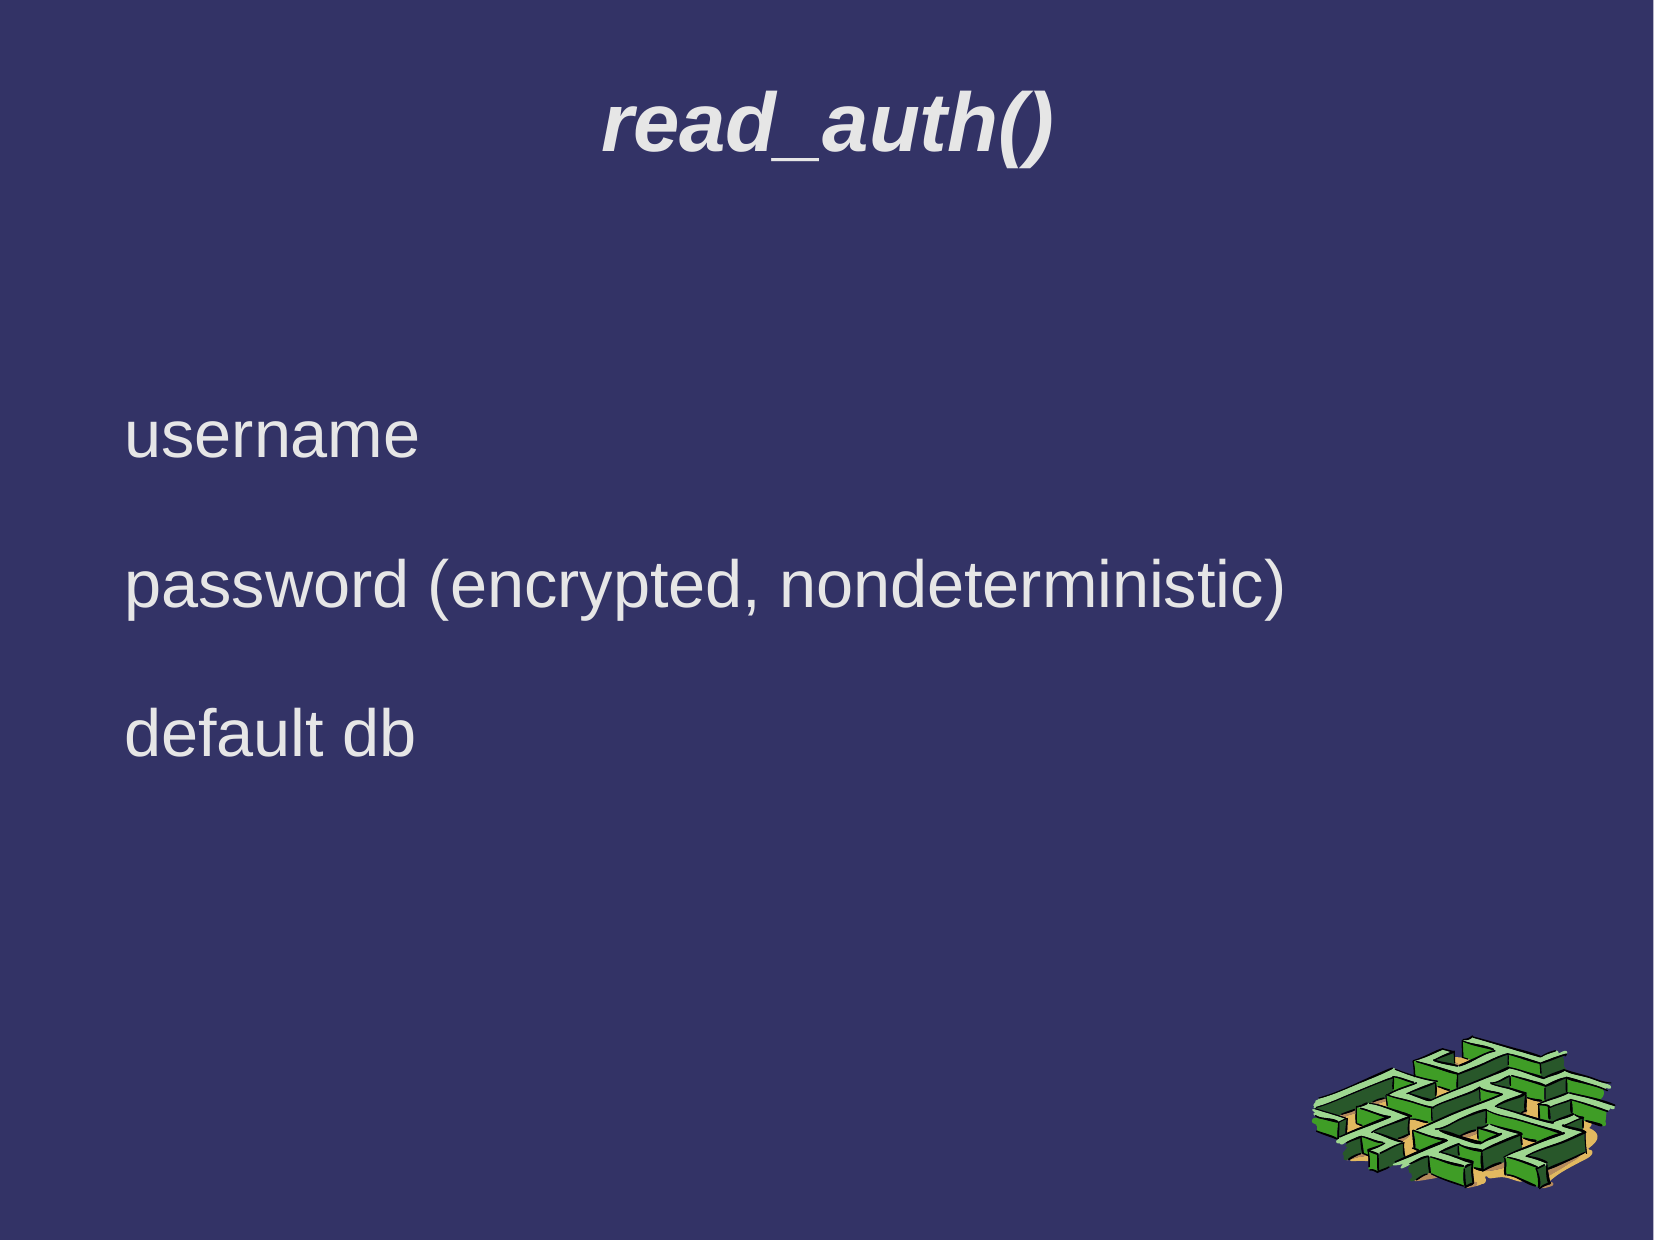

# read_auth()
username
password (encrypted, nondeterministic)
default db